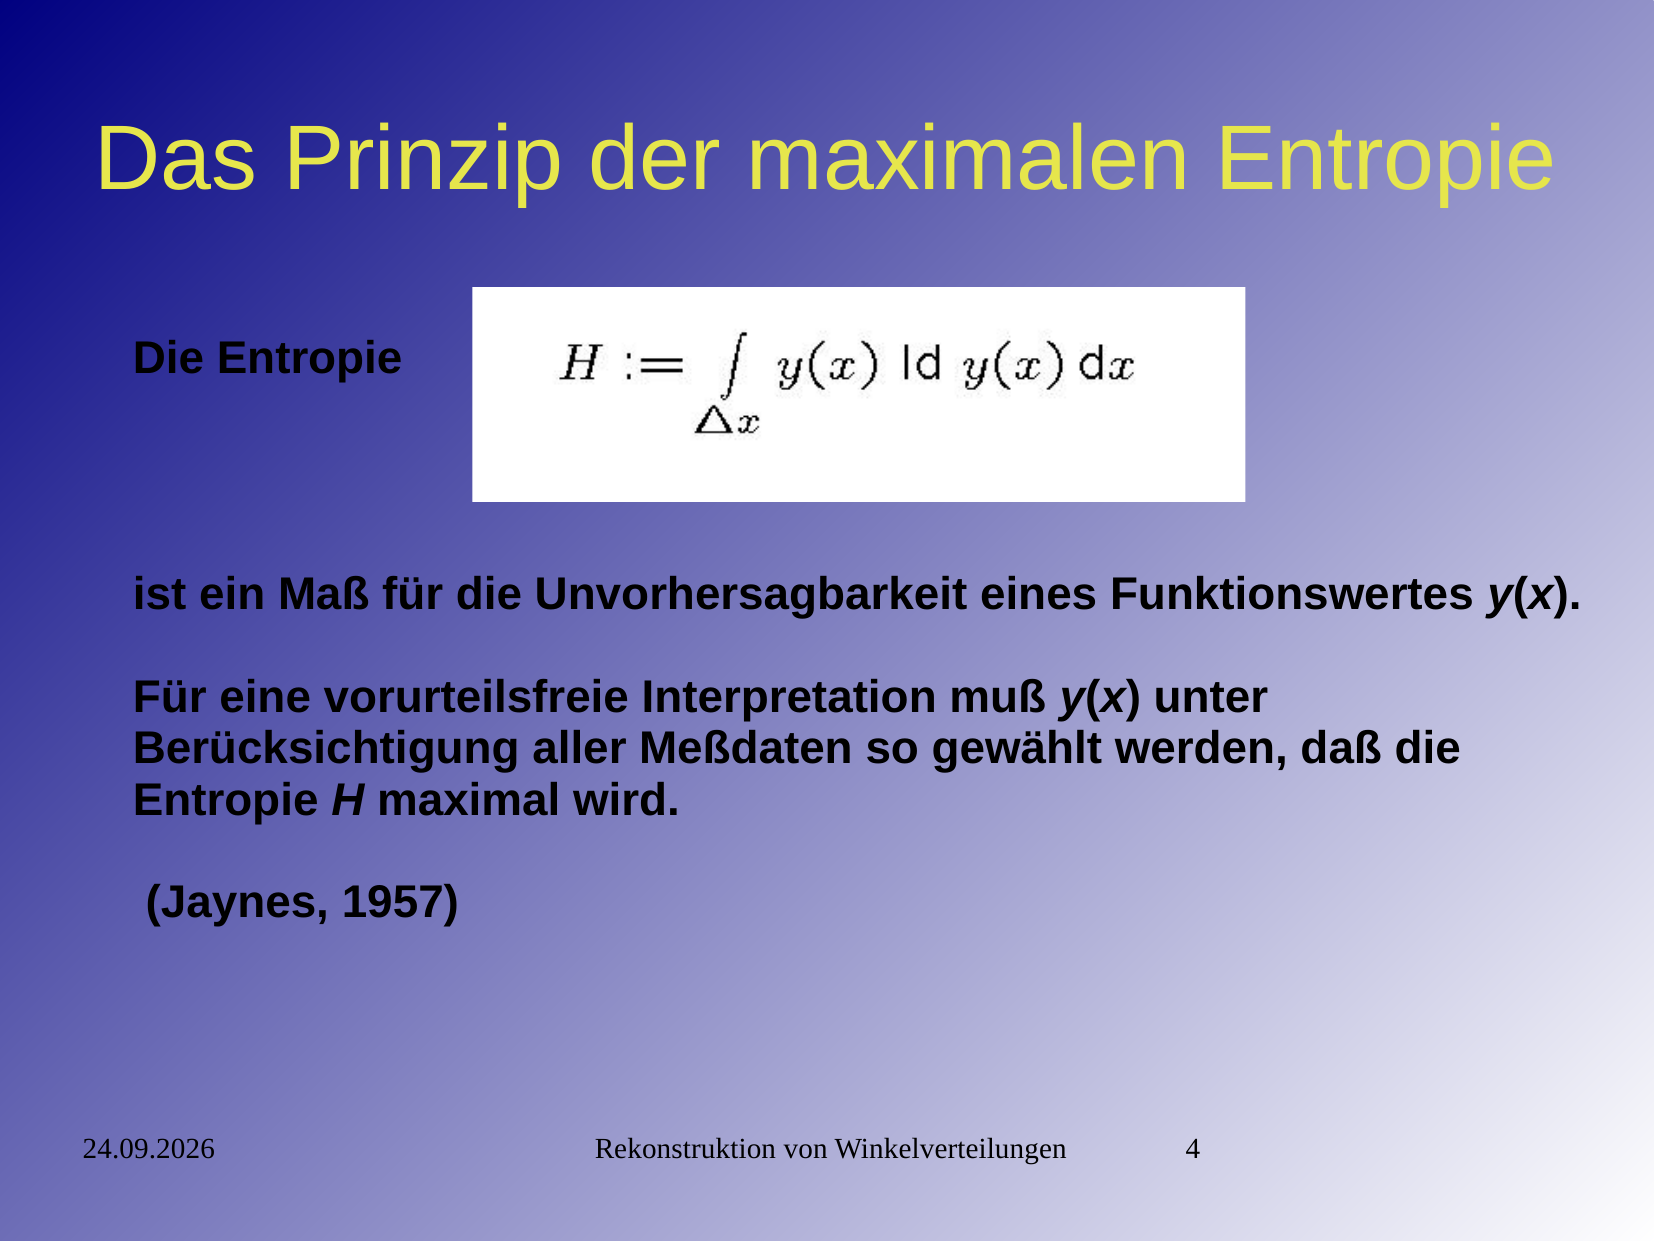

# Das Prinzip der maximalen Entropie
Die Entropie
ist ein Maß für die Unvorhersagbarkeit eines Funktionswertes y(x).
Für eine vorurteilsfreie Interpretation muß y(x) unter Berücksichtigung aller Meßdaten so gewählt werden, daß die Entropie H maximal wird.
 (Jaynes, 1957)
 Rekonstruktion von Winkelverteilungen